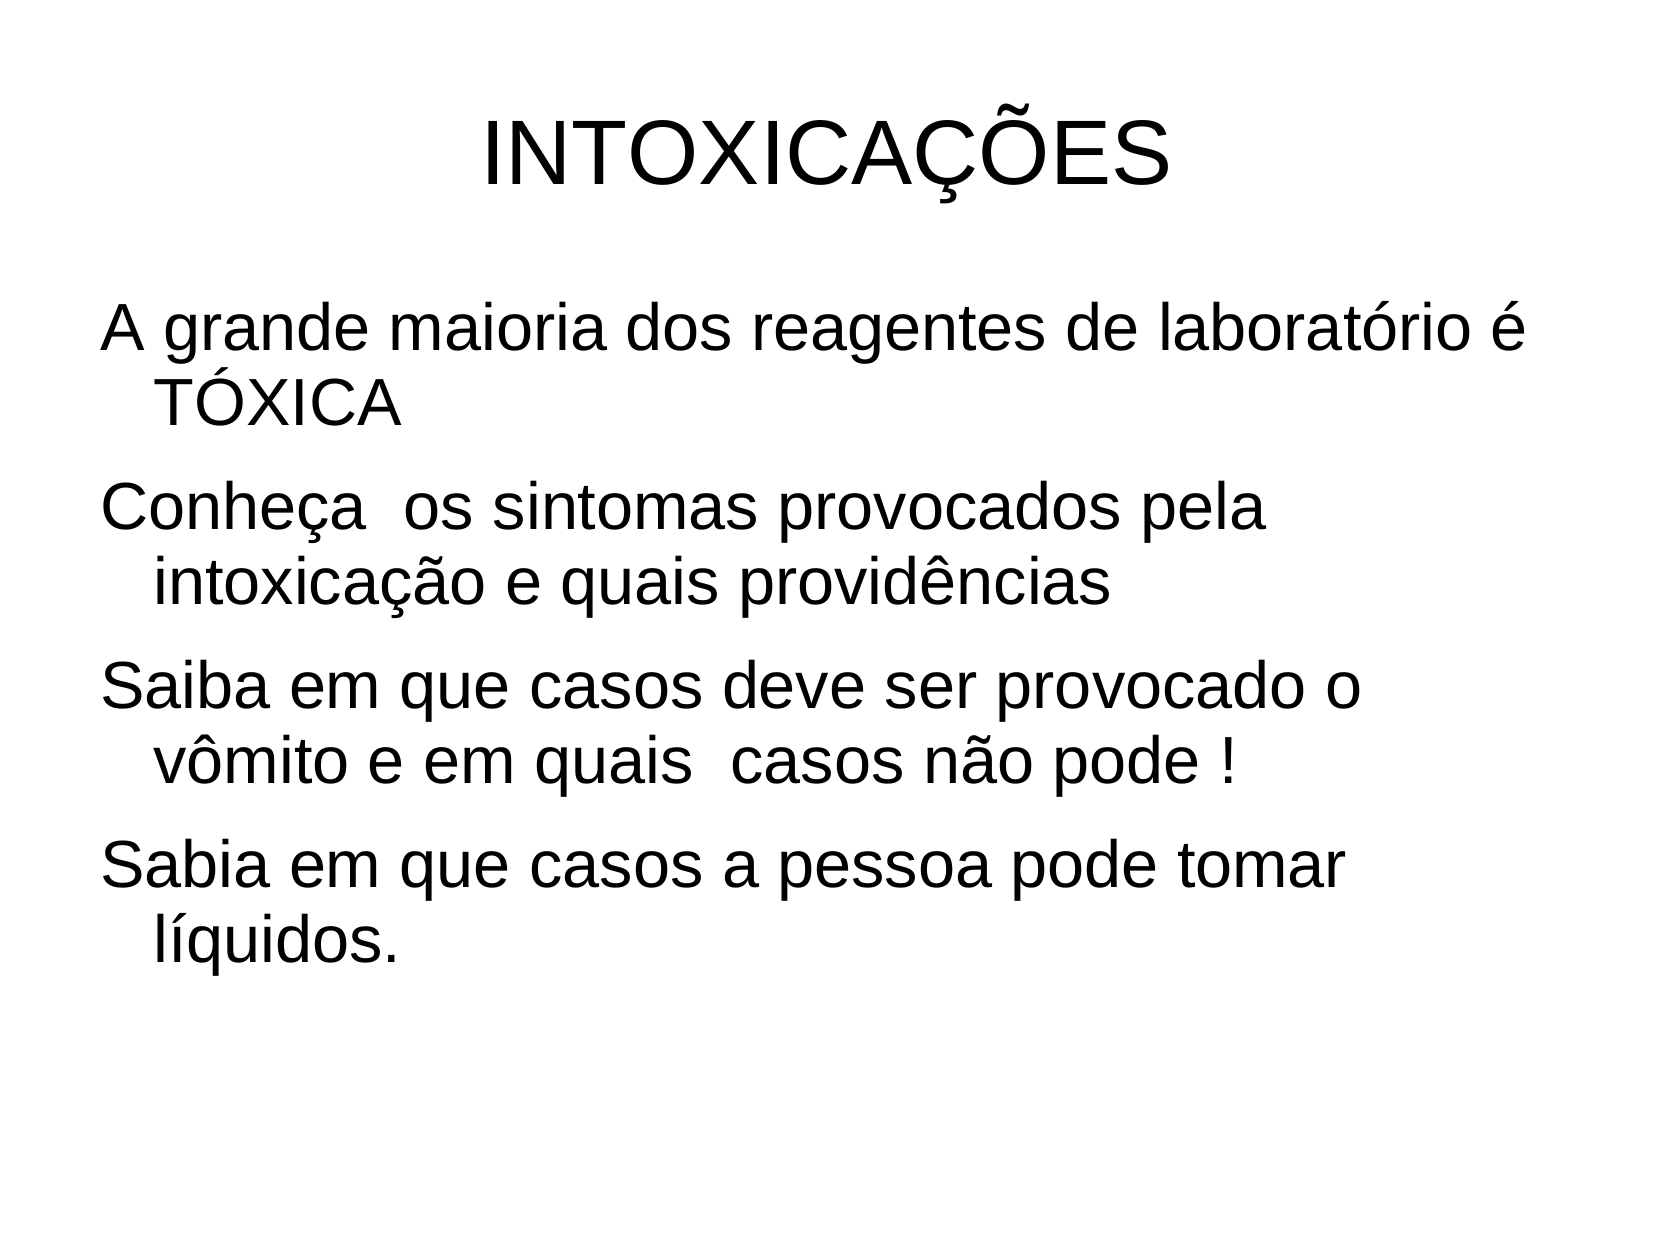

# INTOXICAÇÕES
A grande maioria dos reagentes de laboratório é TÓXICA
Conheça os sintomas provocados pela intoxicação e quais providências
Saiba em que casos deve ser provocado o vômito e em quais casos não pode !
Sabia em que casos a pessoa pode tomar líquidos.